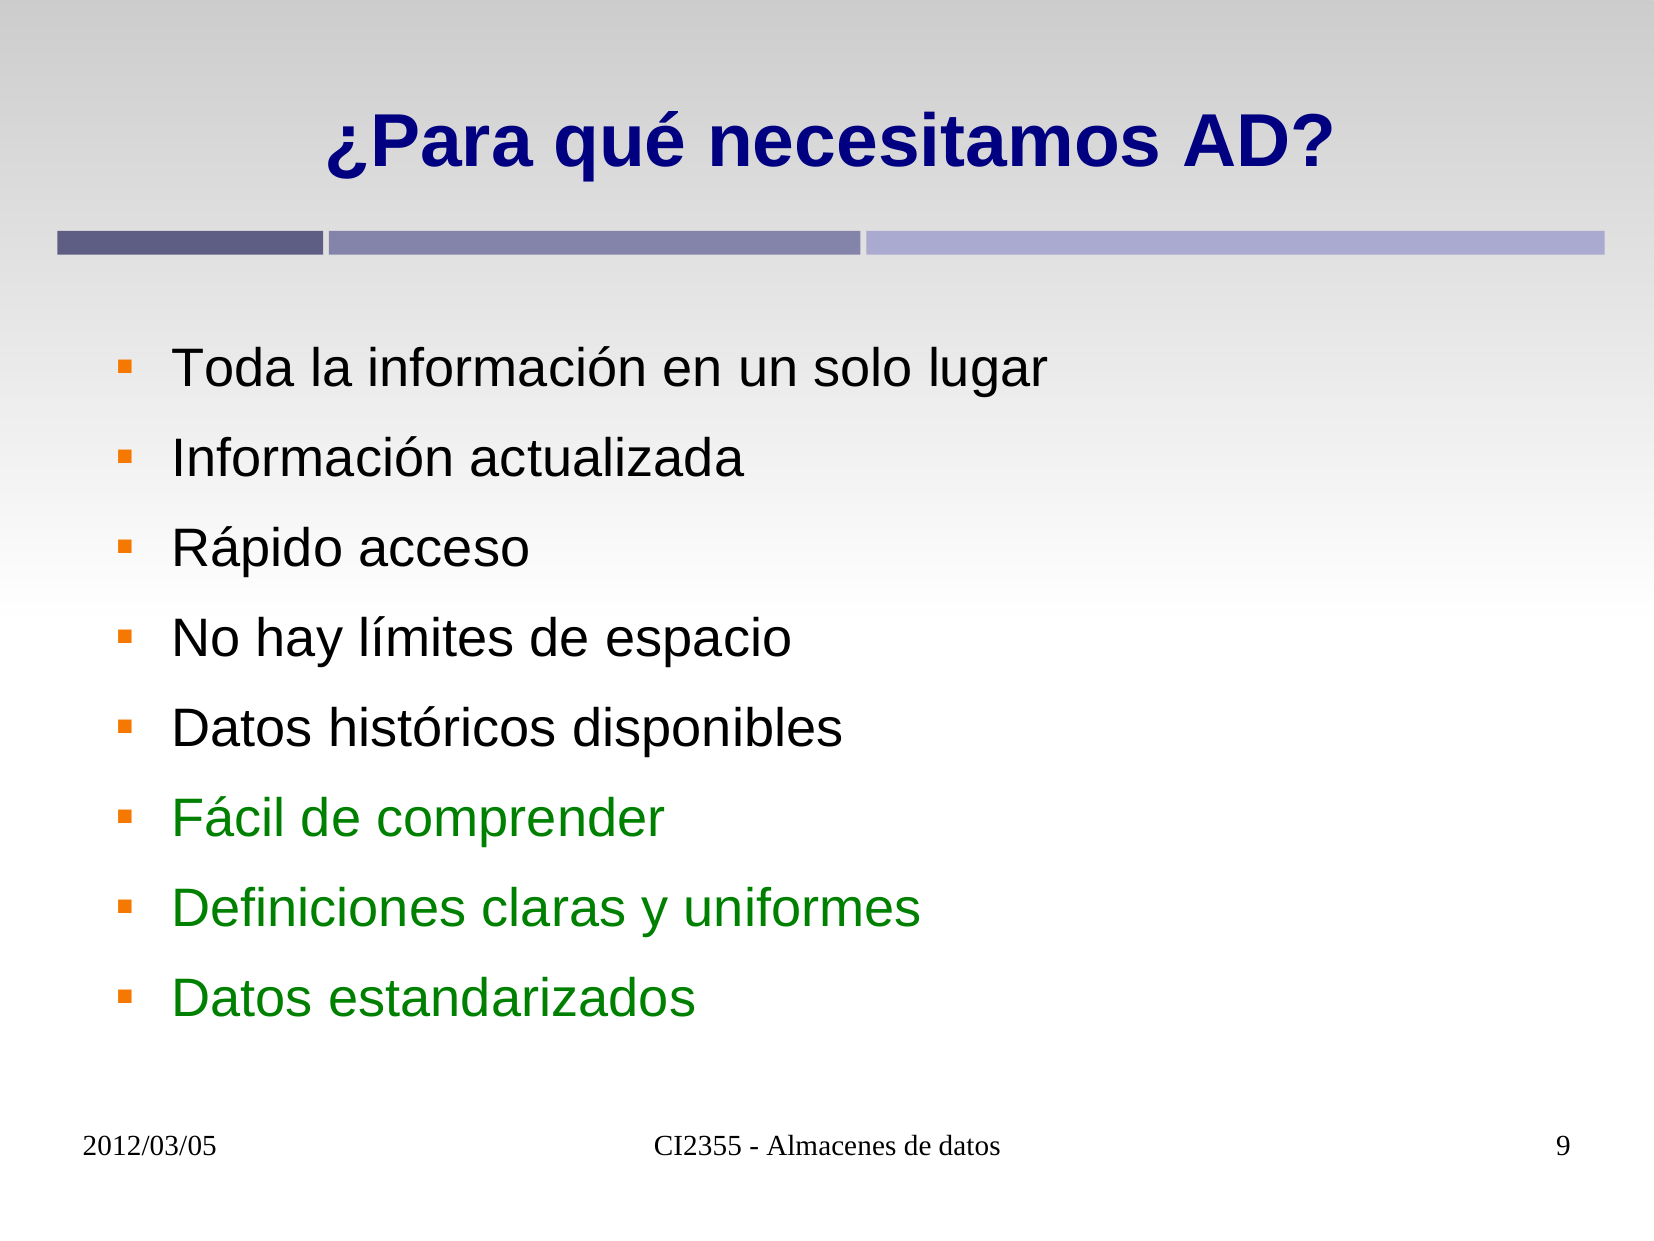

# ¿Para qué necesitamos AD?
Toda la información en un solo lugar
Información actualizada
Rápido acceso
No hay límites de espacio
Datos históricos disponibles
Fácil de comprender
Definiciones claras y uniformes
Datos estandarizados
2012/03/05
CI2355 - Almacenes de datos
9